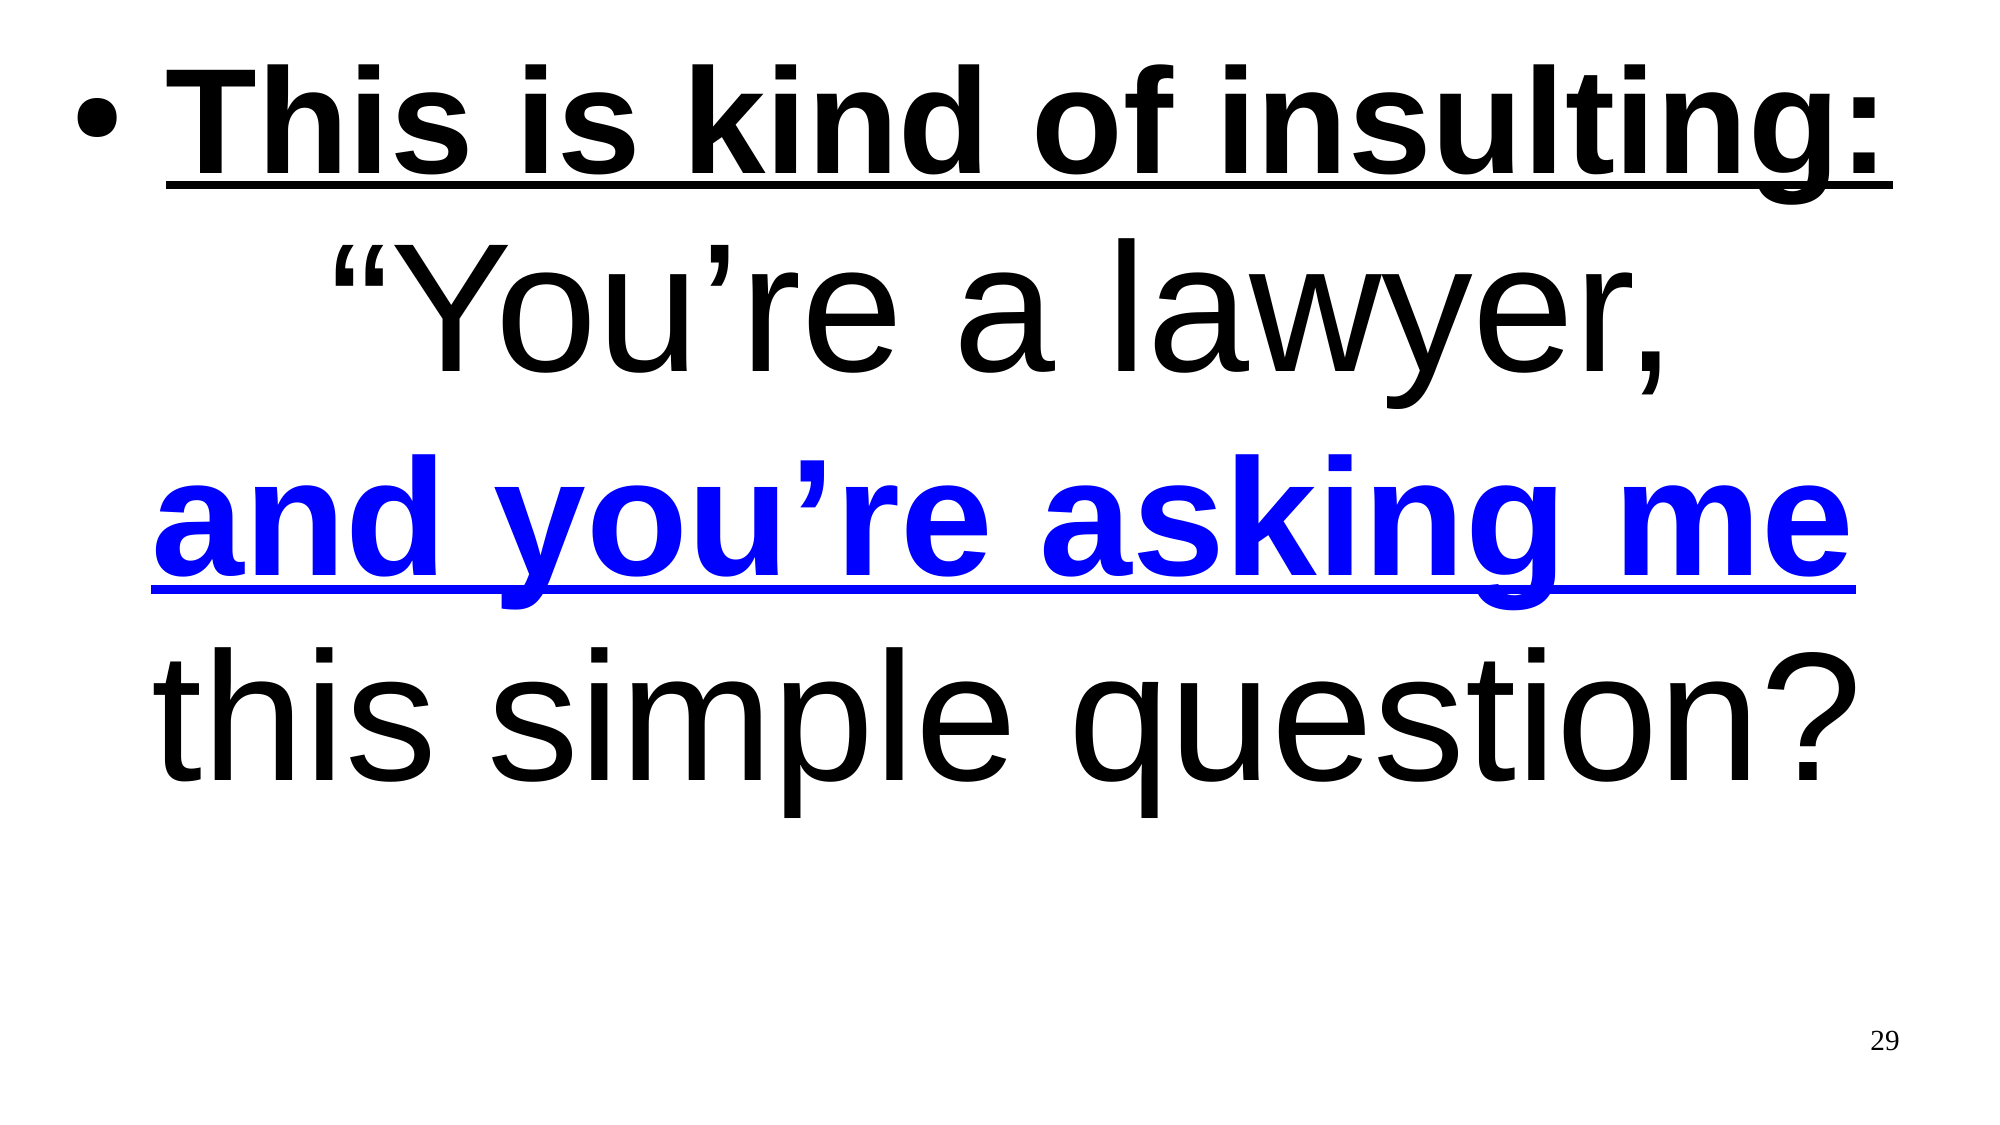

# This is kind of insulting: “You’re a lawyer, and you’re asking me this simple question?
29